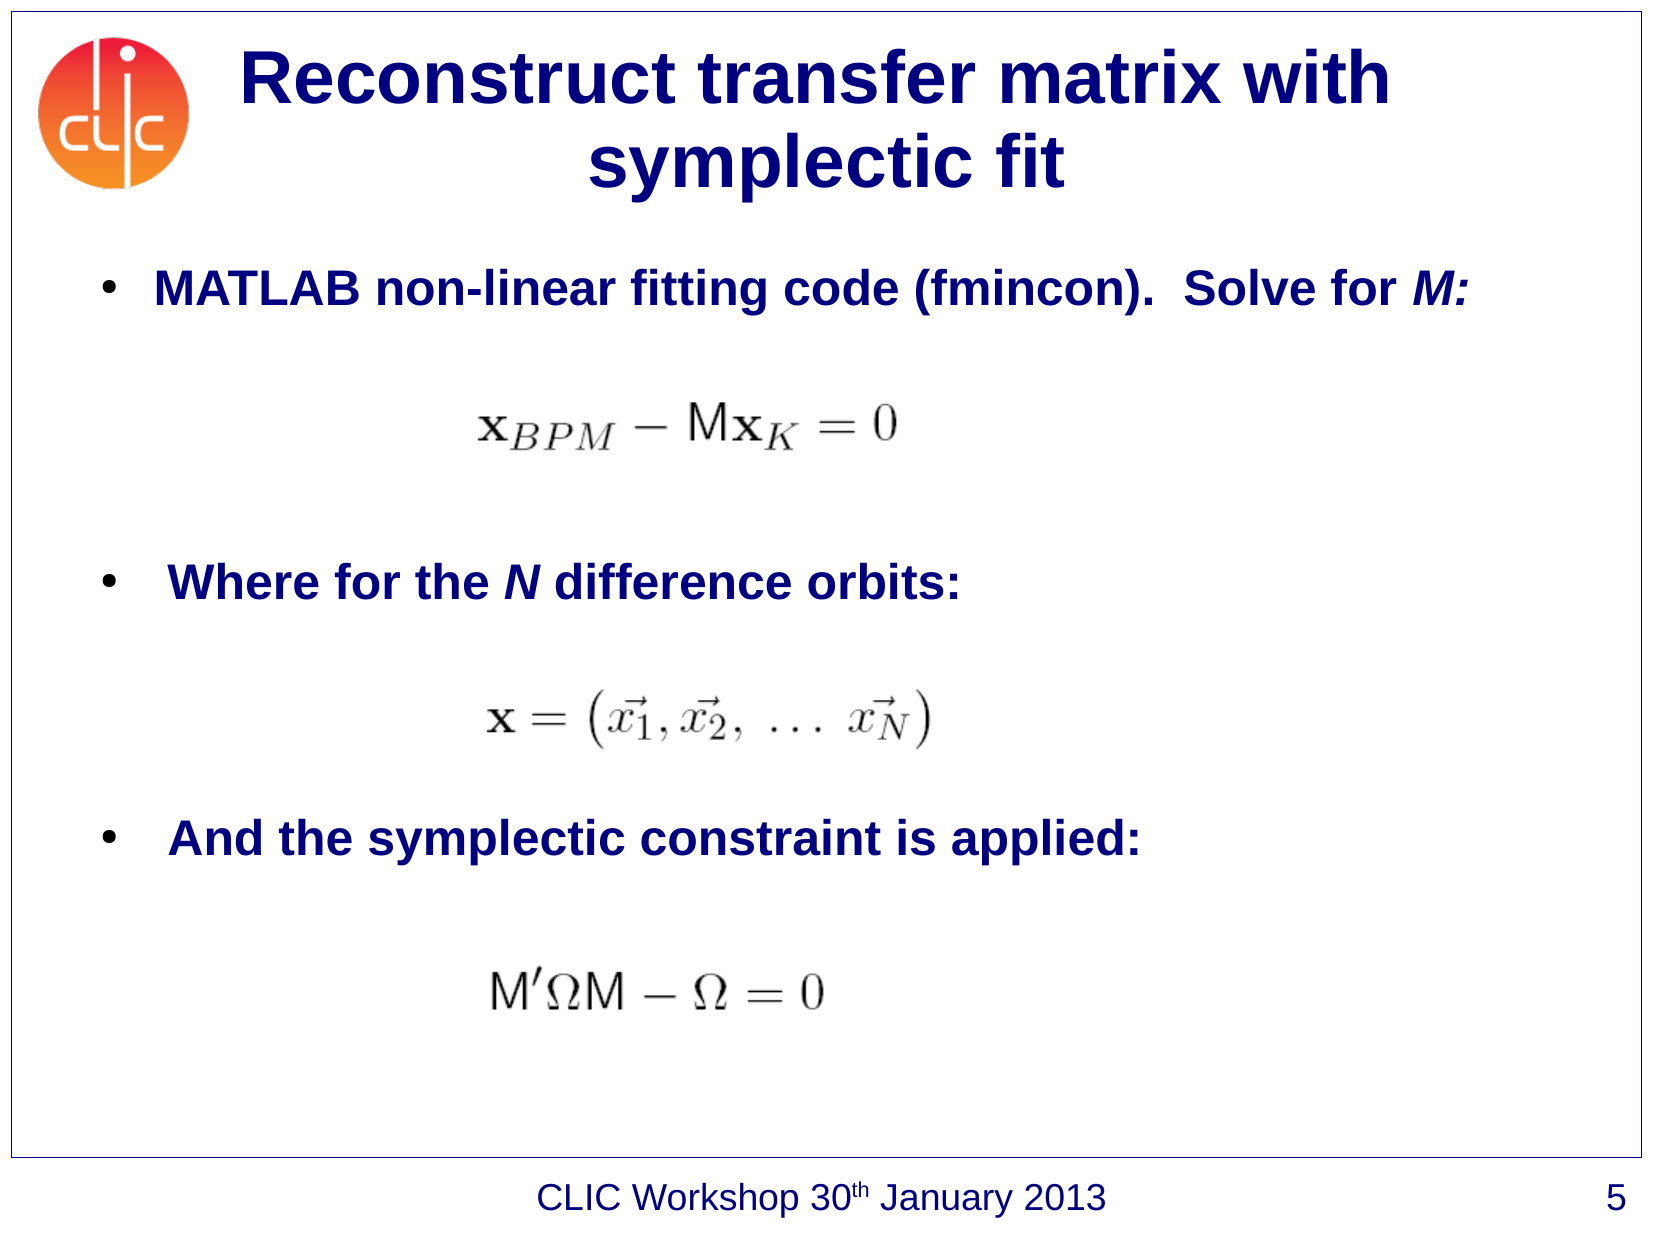

# Reconstruct transfer matrix with symplectic fit
MATLAB non-linear fitting code (fmincon). Solve for M:
 Where for the N difference orbits:
 And the symplectic constraint is applied:
CLIC Workshop 30th January 2013
5